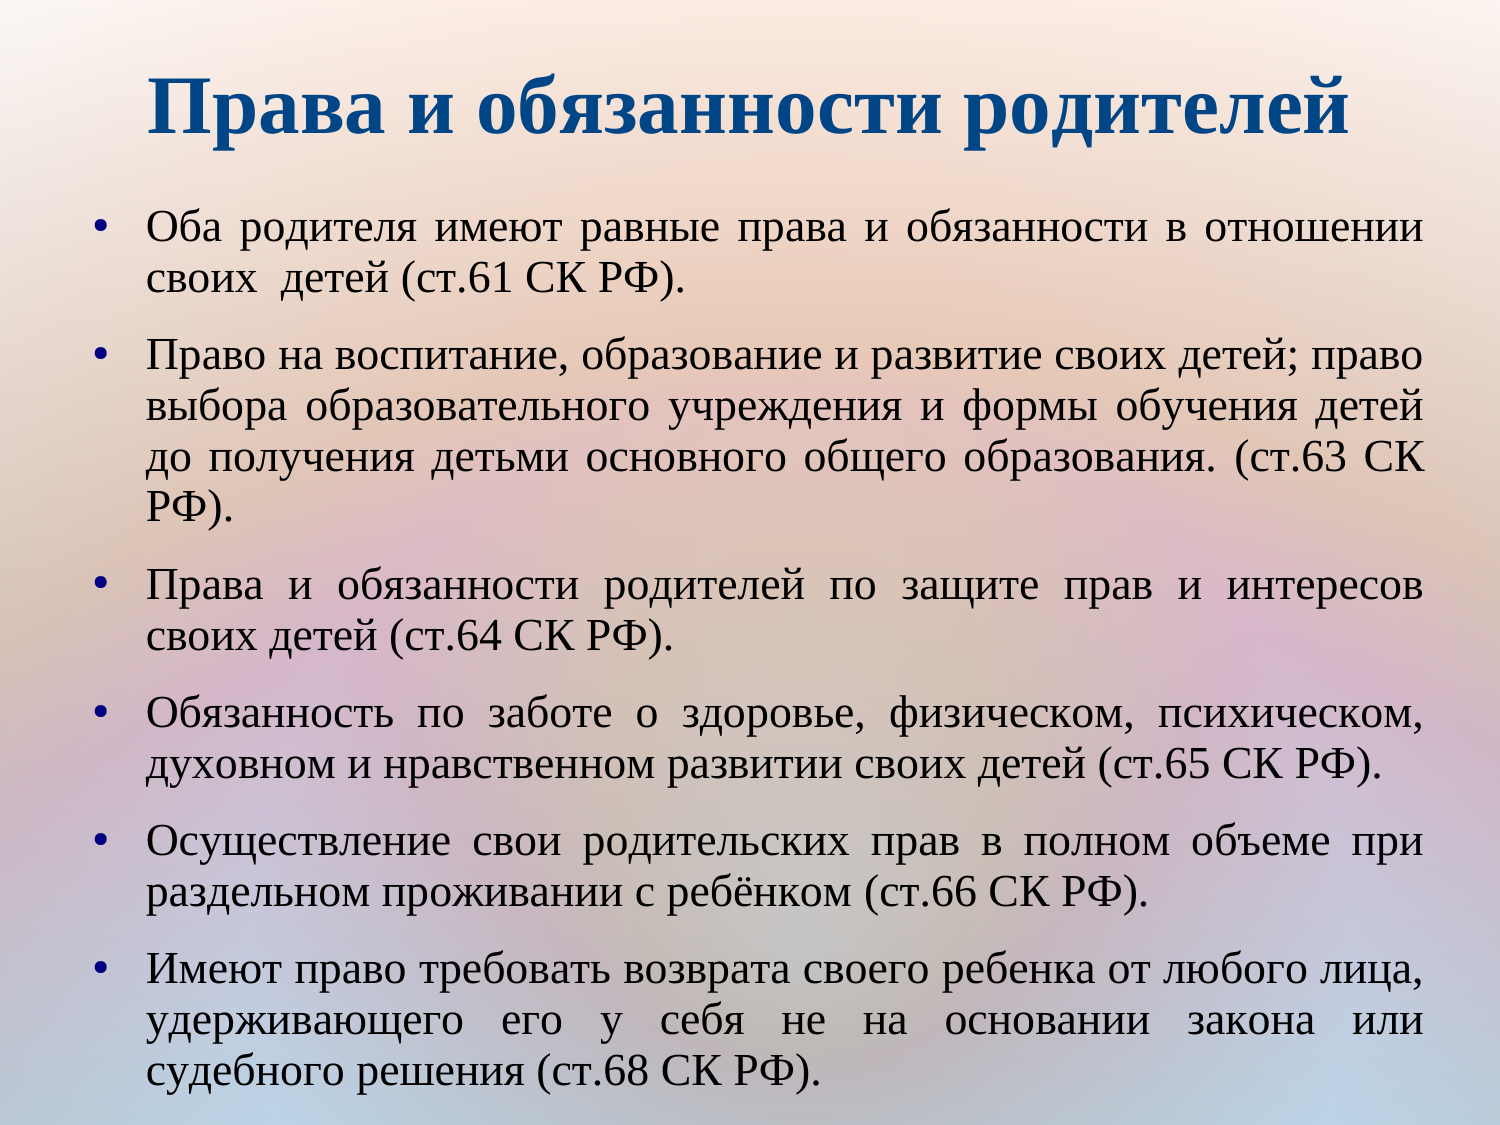

# Права и обязанности родителей
Оба родителя имеют равные права и обязанности в отношении своих детей (ст.61 СК РФ).
Право на воспитание, образование и развитие своих детей; право выбора образовательного учреждения и формы обучения детей до получения детьми основного общего образования. (ст.63 СК РФ).
Права и обязанности родителей по защите прав и интересов своих детей (ст.64 СК РФ).
Обязанность по заботе о здоровье, физическом, психическом, духовном и нравственном развитии своих детей (ст.65 СК РФ).
Осуществление свои родительских прав в полном объеме при раздельном проживании с ребёнком (ст.66 СК РФ).
Имеют право требовать возврата своего ребенка от любого лица, удерживающего его у себя не на основании закона или судебного решения (ст.68 СК РФ).